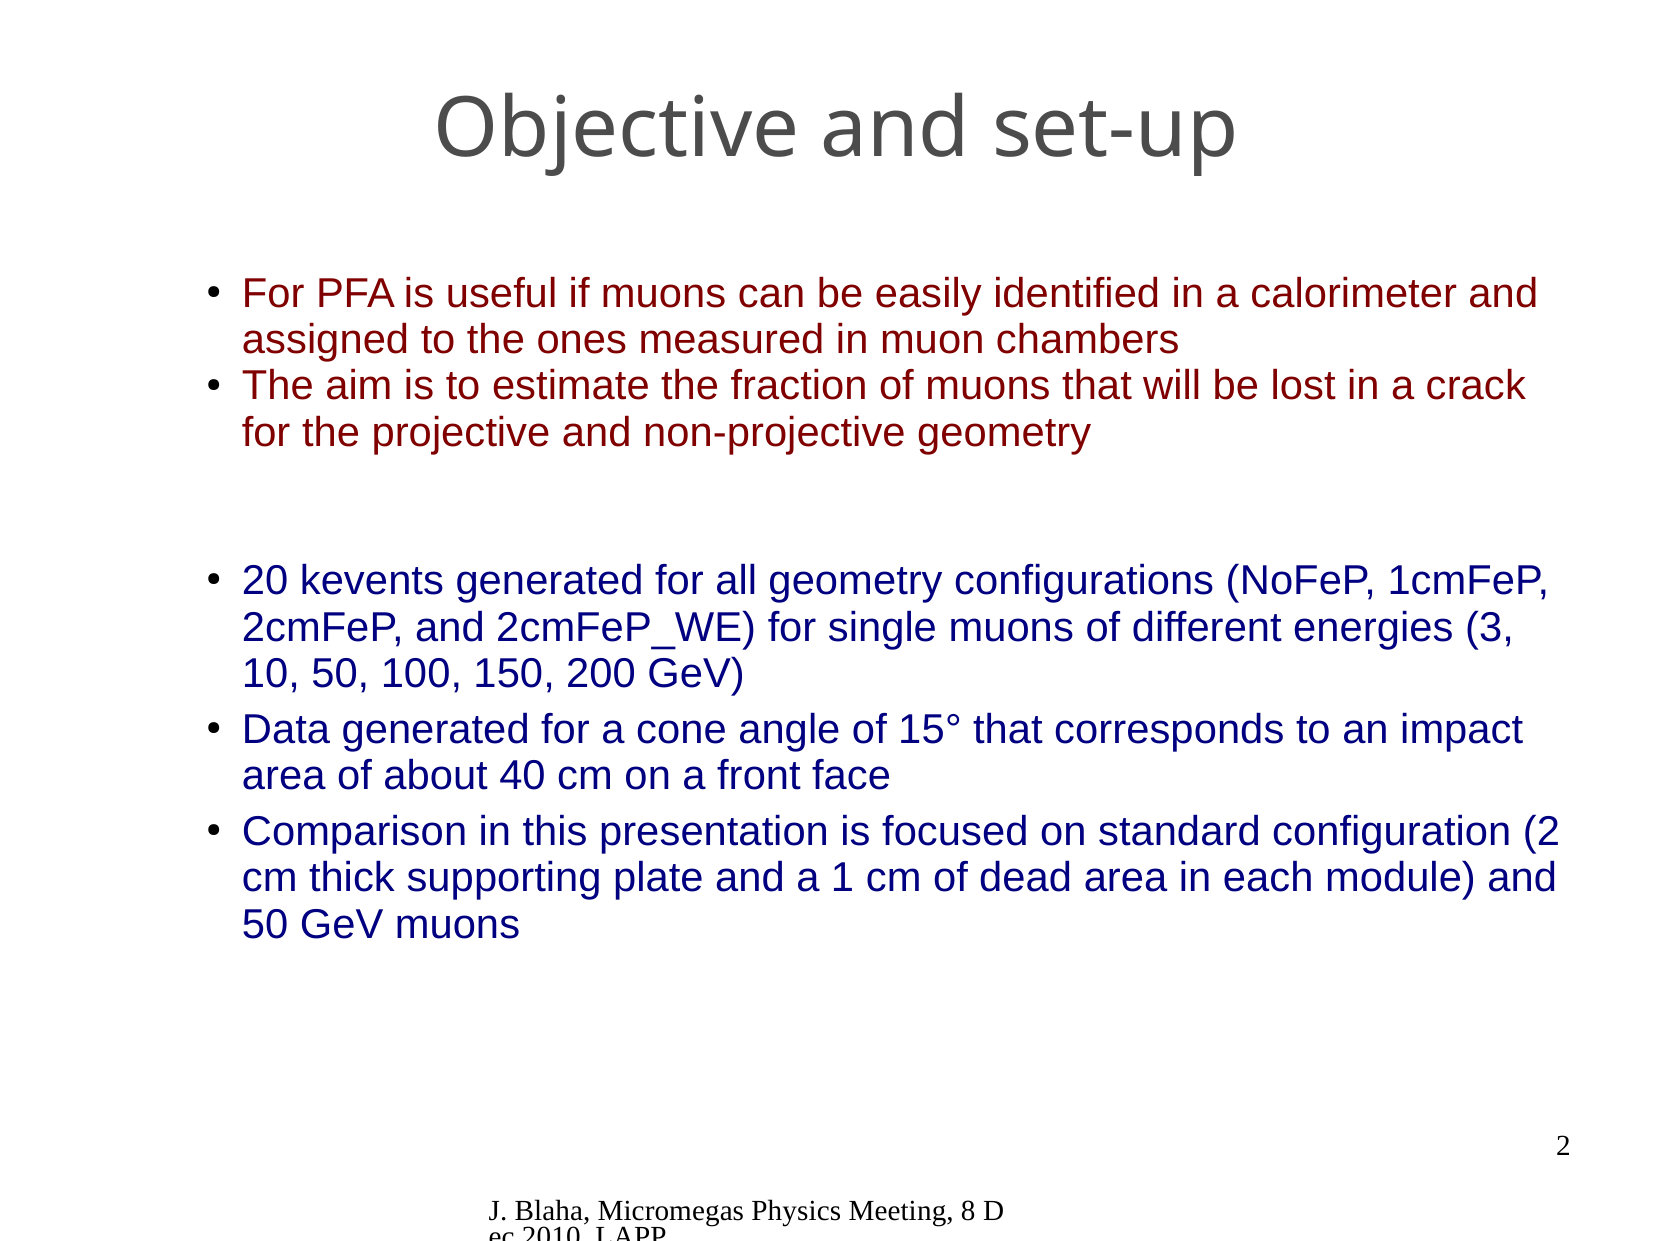

Objective and set-up
#
For PFA is useful if muons can be easily identified in a calorimeter and assigned to the ones measured in muon chambers
The aim is to estimate the fraction of muons that will be lost in a crack for the projective and non-projective geometry
20 kevents generated for all geometry configurations (NoFeP, 1cmFeP, 2cmFeP, and 2cmFeP_WE) for single muons of different energies (3, 10, 50, 100, 150, 200 GeV)
Data generated for a cone angle of 15° that corresponds to an impact area of about 40 cm on a front face
Comparison in this presentation is focused on standard configuration (2 cm thick supporting plate and a 1 cm of dead area in each module) and 50 GeV muons
2
J. Blaha, Micromegas Physics Meeting, 8 Dec 2010, LAPP